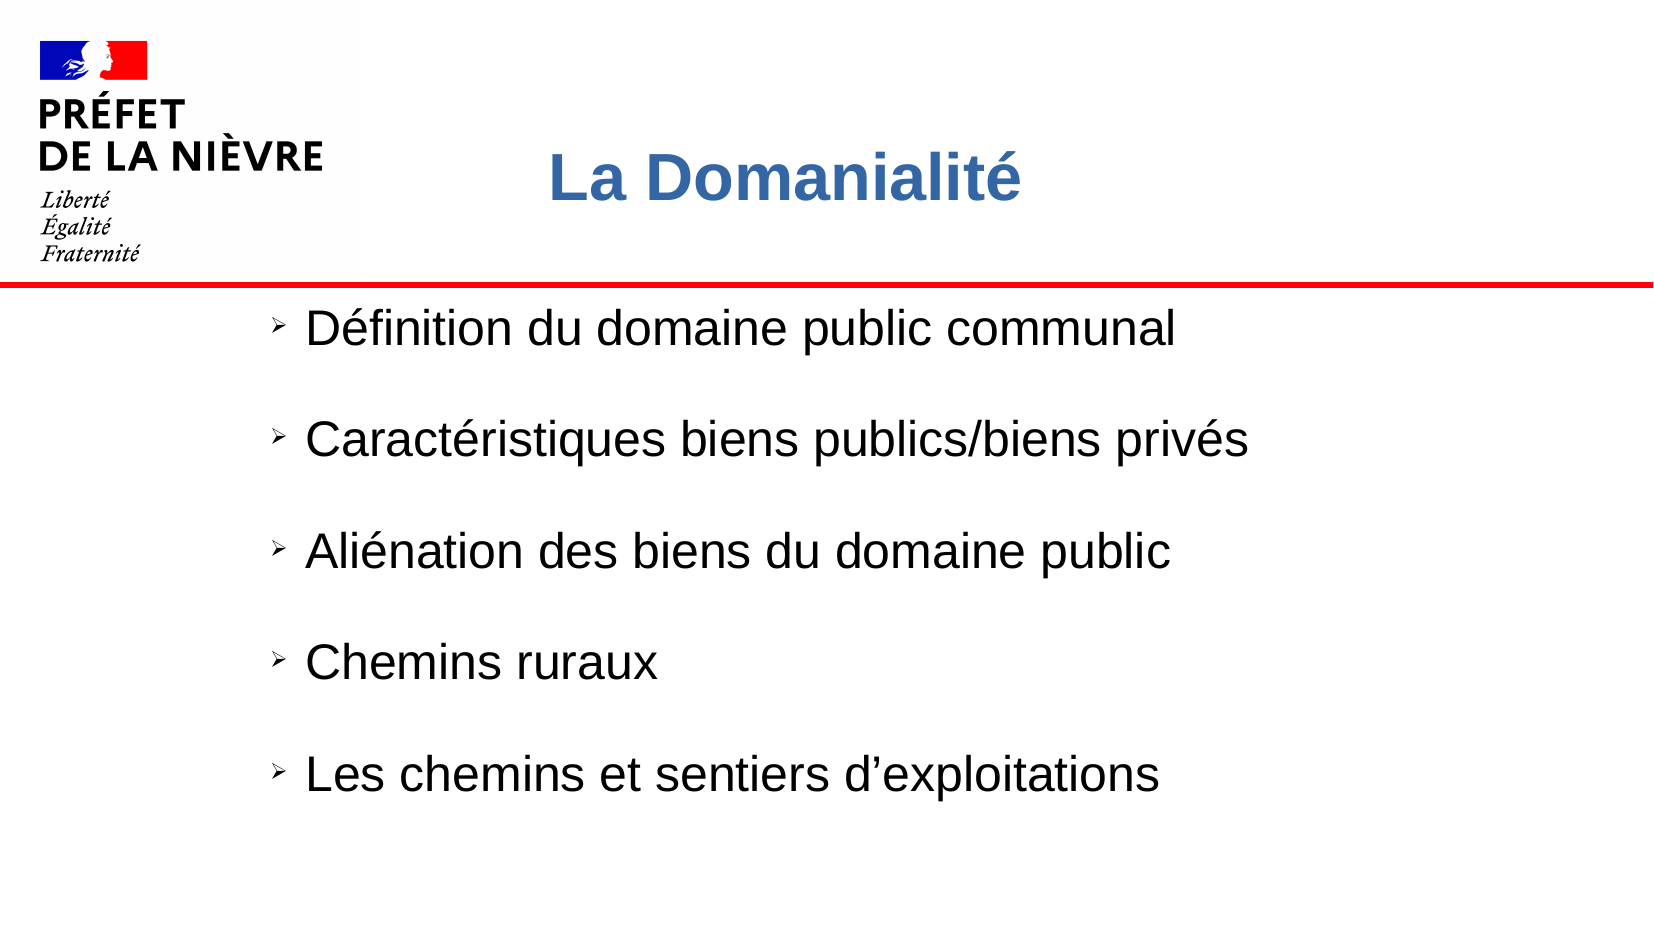

# La Domanialité
Définition du domaine public communal
Caractéristiques biens publics/biens privés
Aliénation des biens du domaine public
Chemins ruraux
Les chemins et sentiers d’exploitations